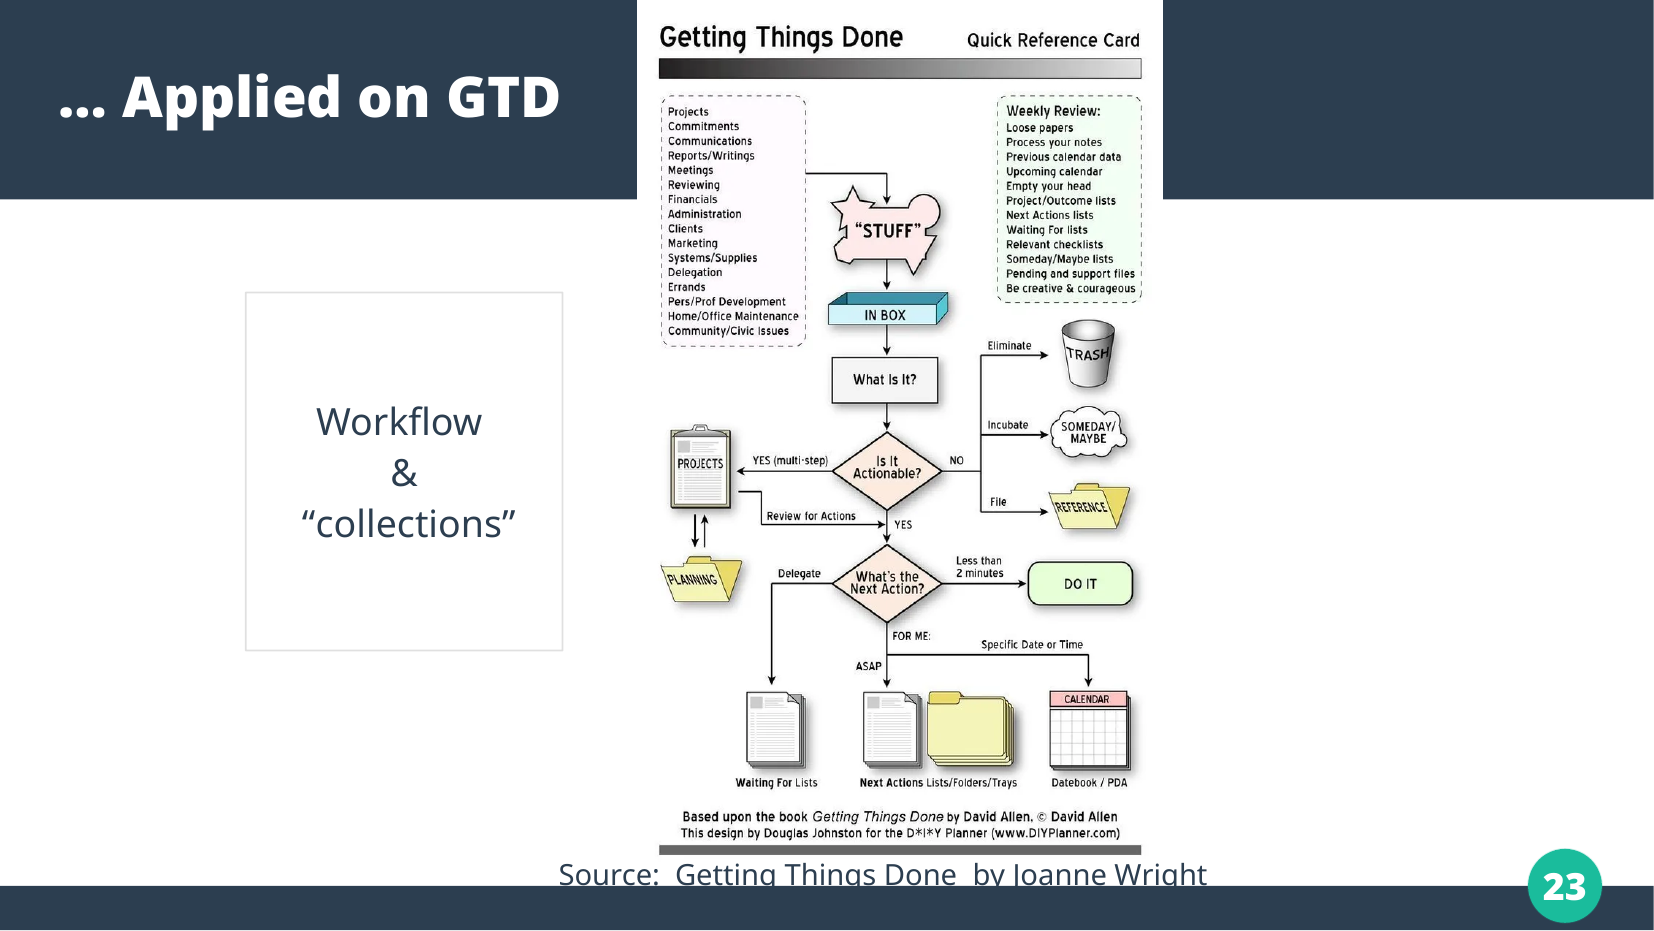

# … Applied on GTD
Workflow
&
 “collections”
Source: Getting Things Done by Joanne Wright